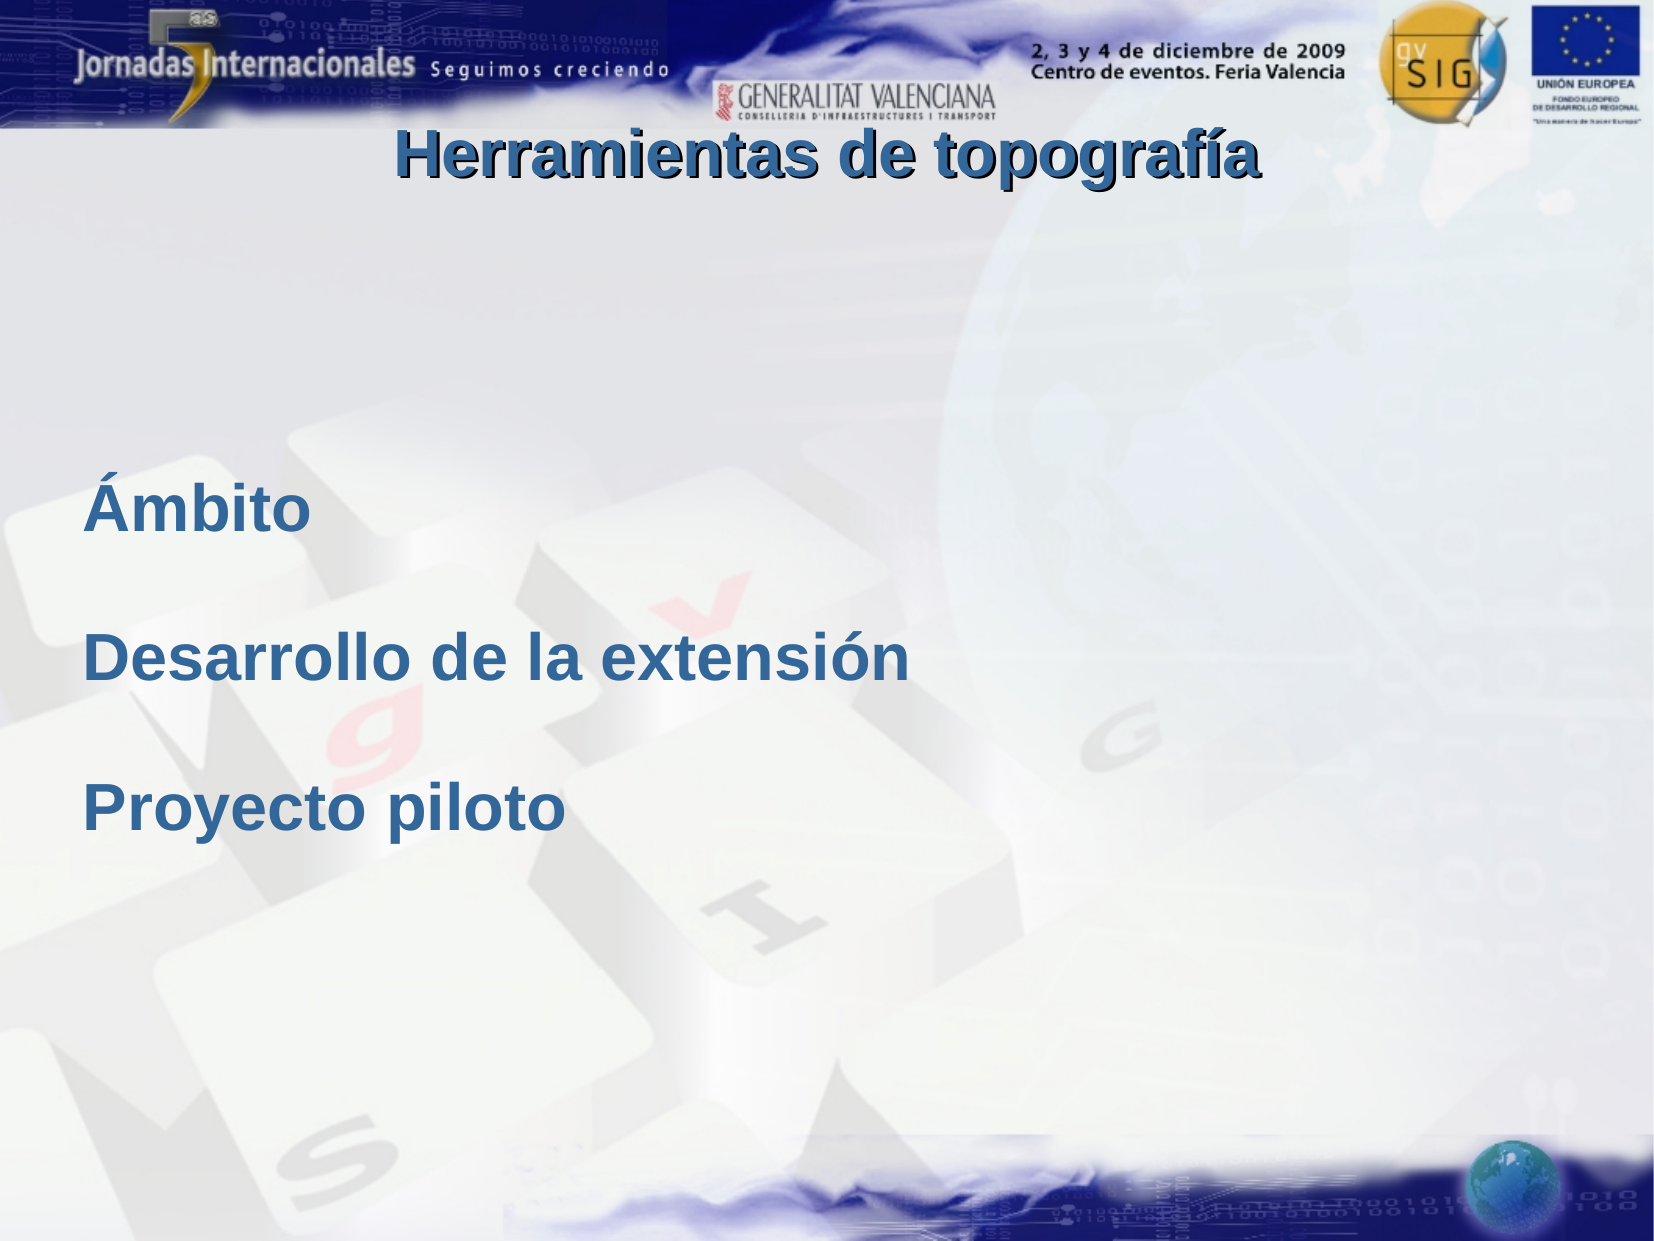

# Herramientas de topografía
Ámbito
Desarrollo de la extensión
Proyecto piloto